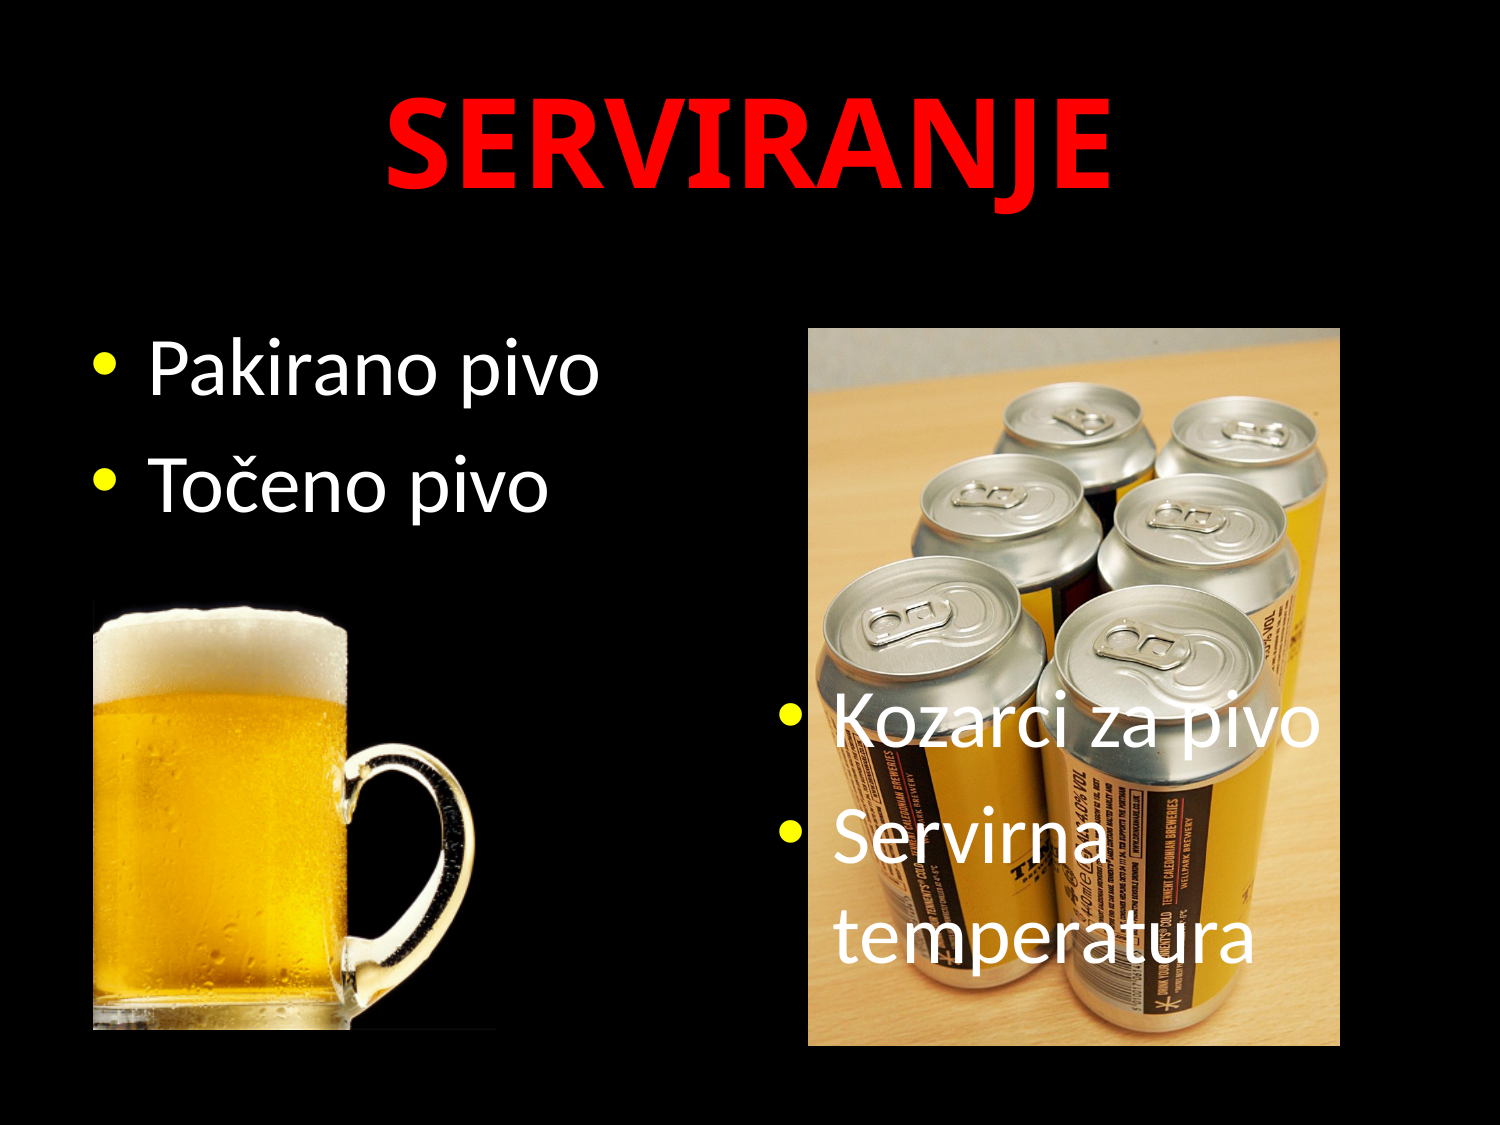

# SERVIRANJE
Pakirano pivo
Točeno pivo
Kozarci za pivo
Servirna temperatura